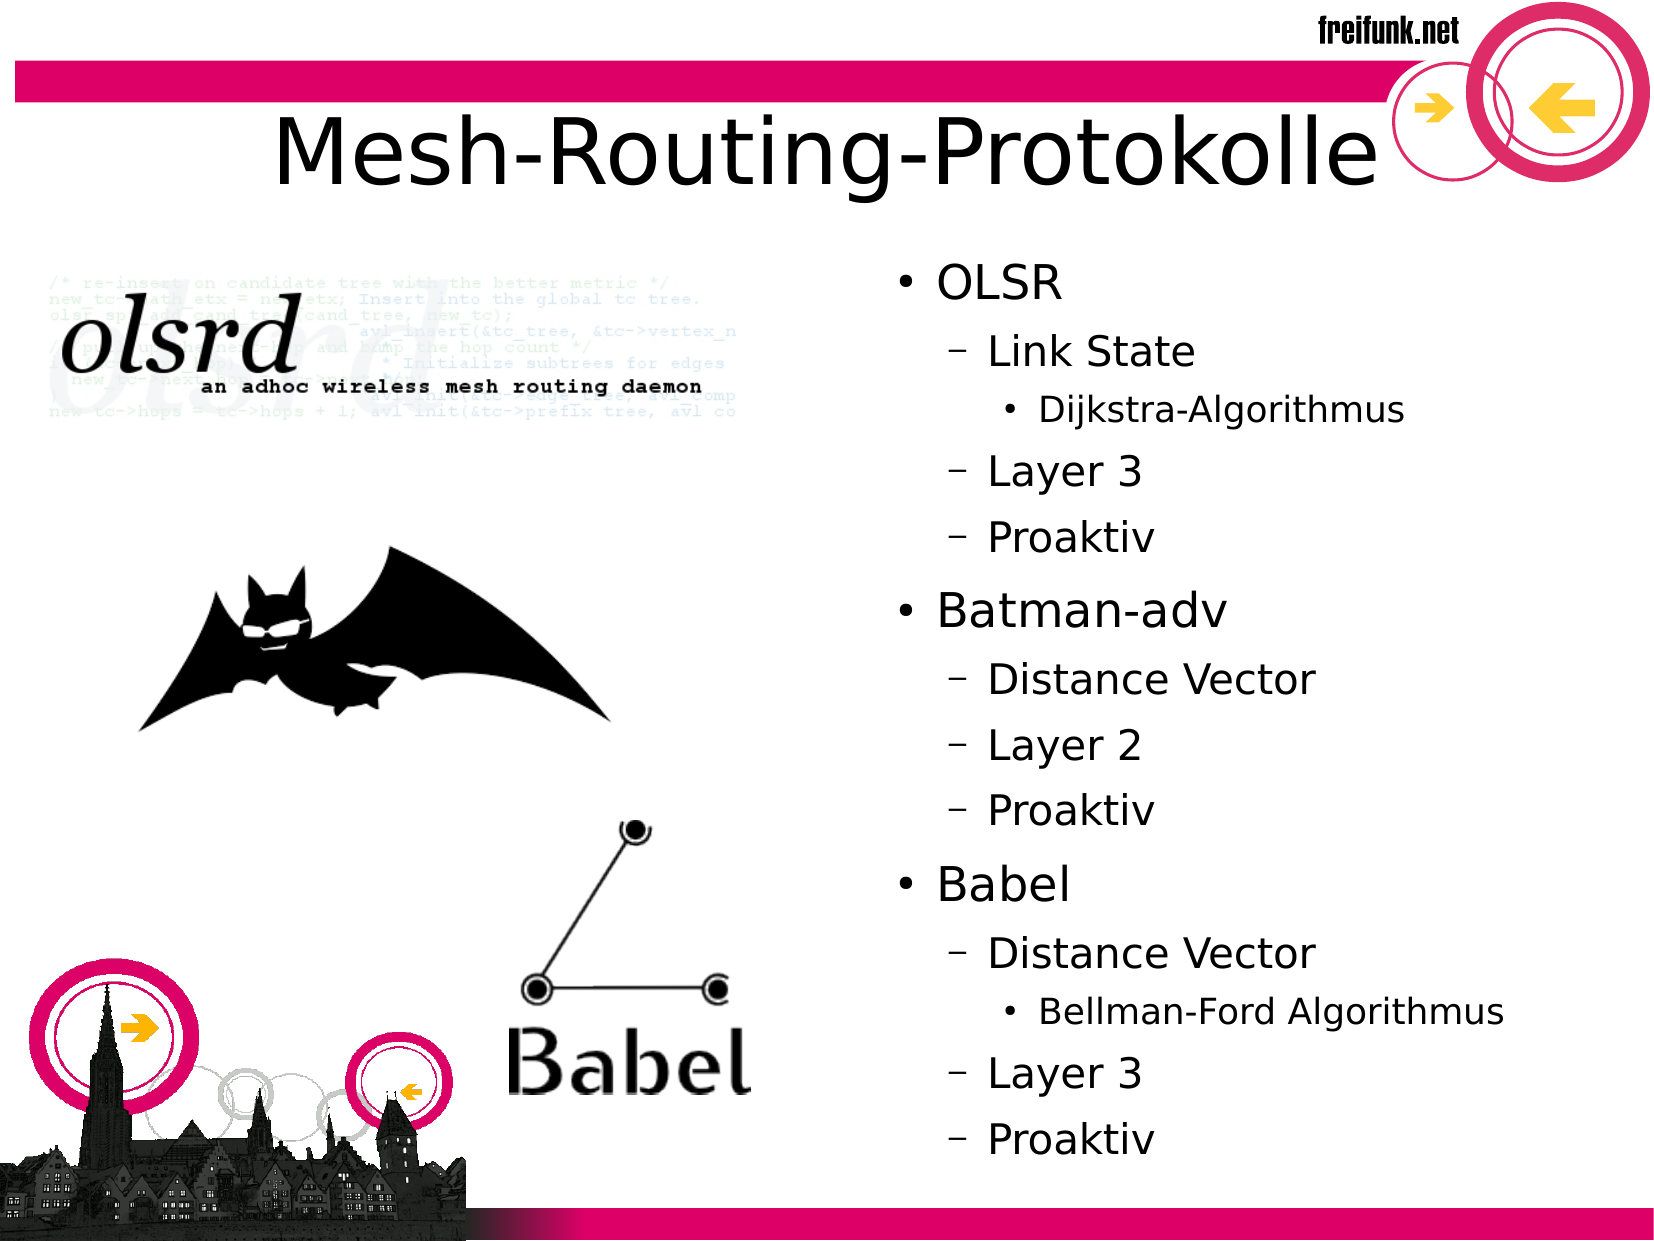

# Mesh-Routing-Protokolle
OLSR
Link State
Dijkstra-Algorithmus
Layer 3
Proaktiv
Batman-adv
Distance Vector
Layer 2
Proaktiv
Babel
Distance Vector
Bellman-Ford Algorithmus
Layer 3
Proaktiv